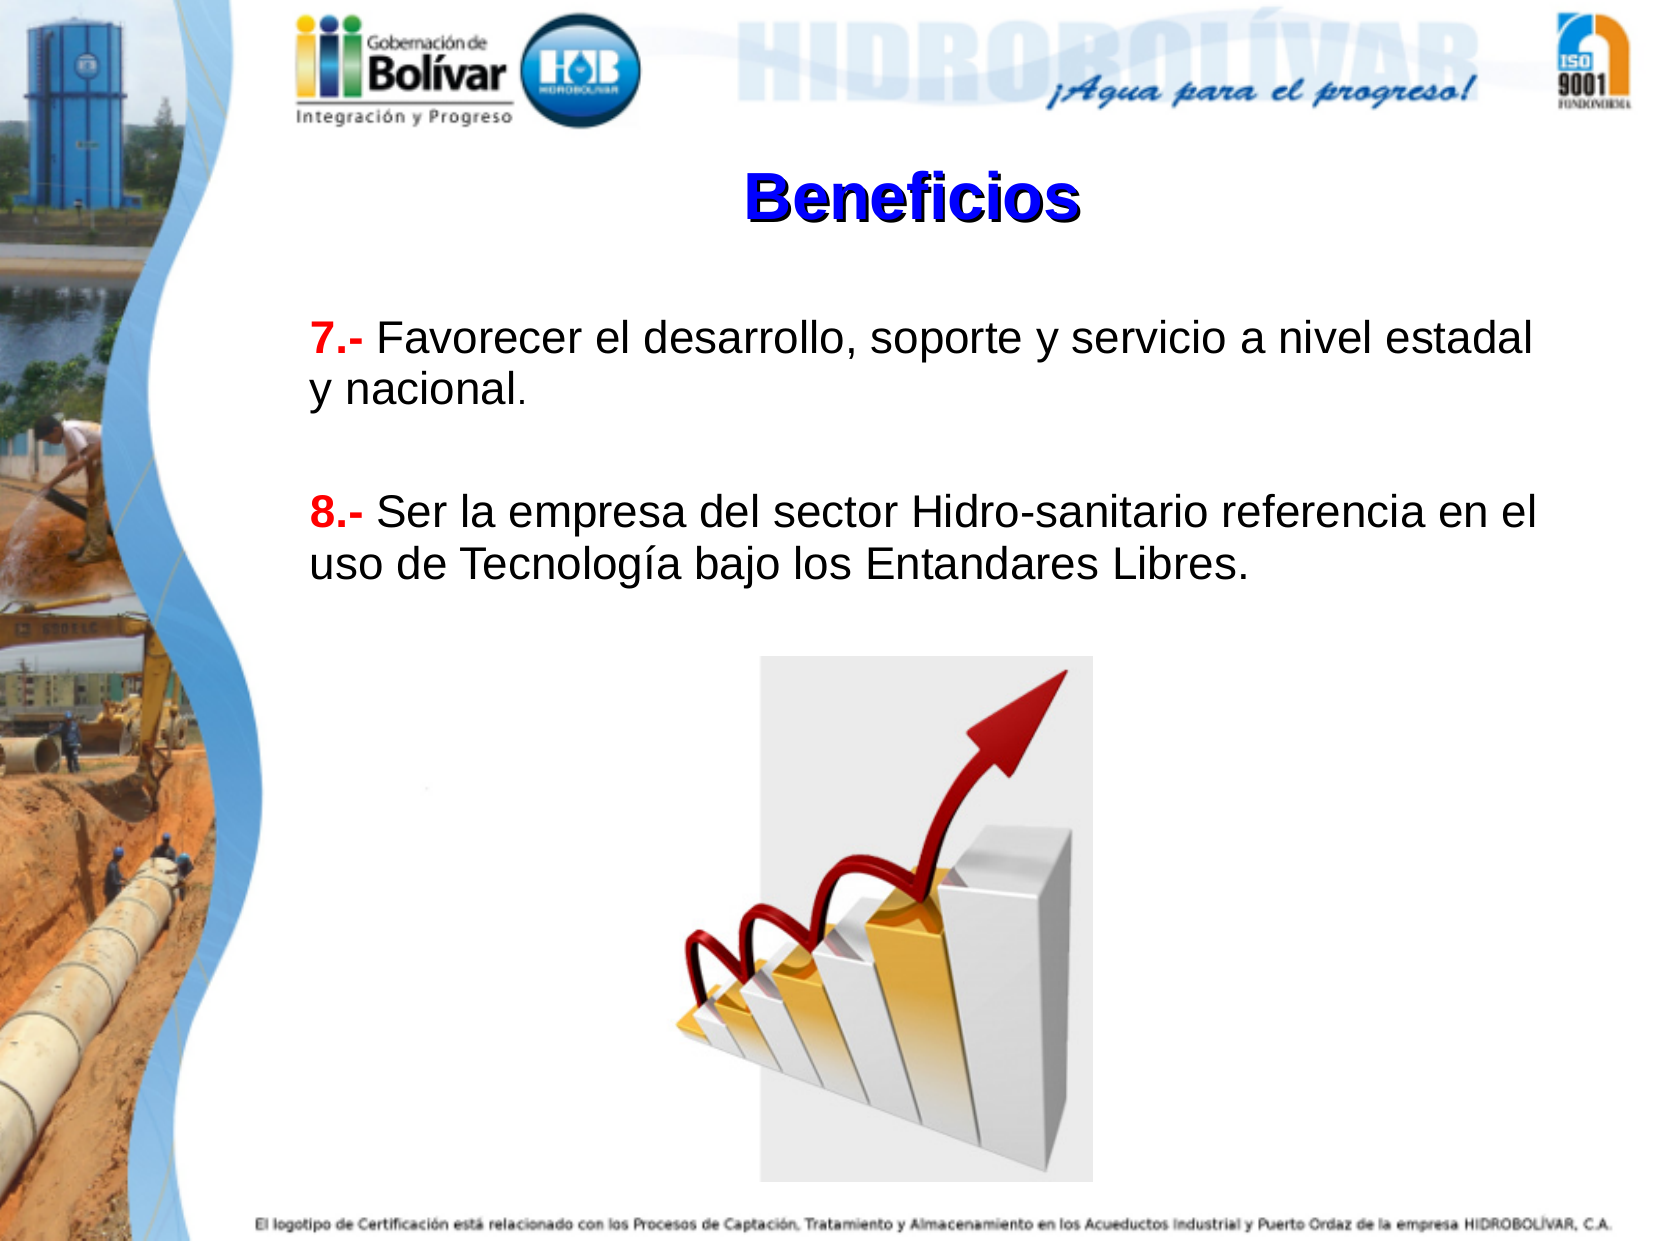

# Beneficios
7.- Favorecer el desarrollo, soporte y servicio a nivel estadal y nacional.
8.- Ser la empresa del sector Hidro-sanitario referencia en el uso de Tecnología bajo los Entandares Libres.